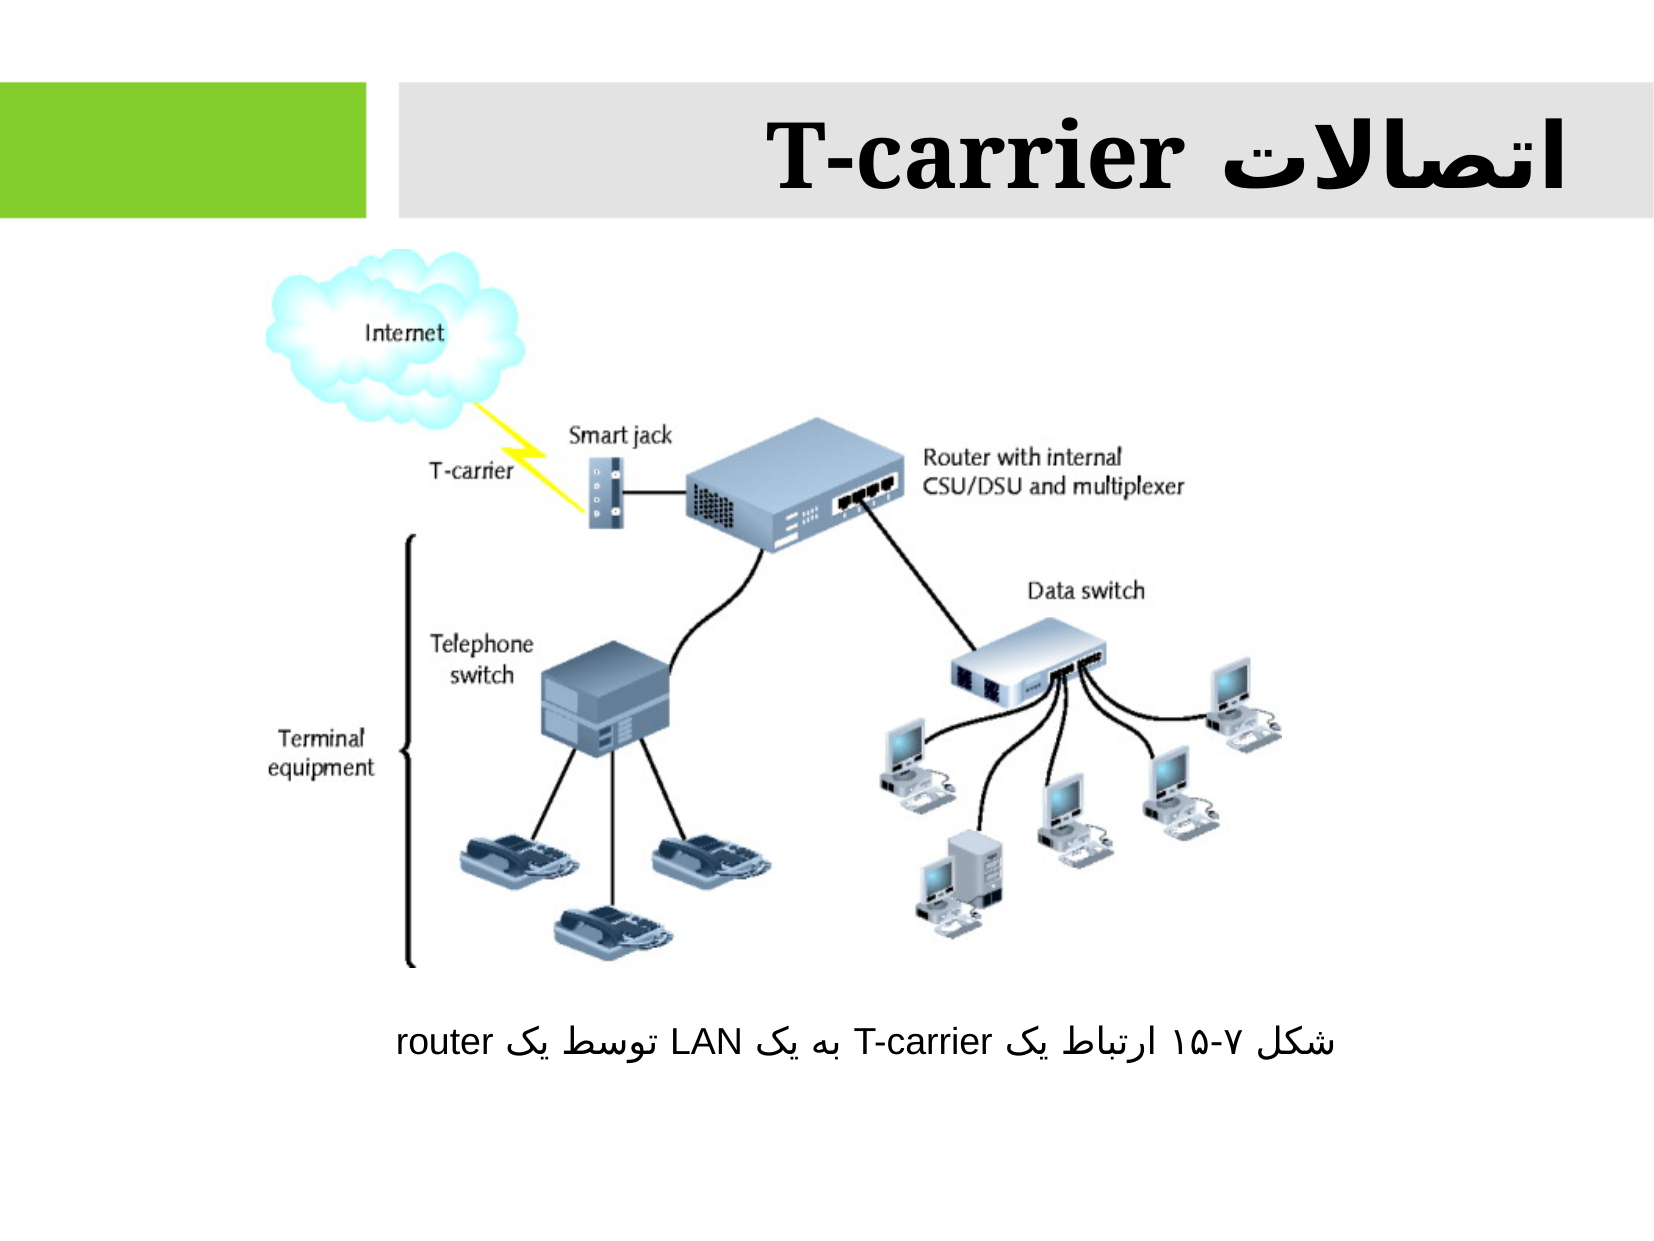

# اتصالات T-carrier
شکل ۷-۱۵ ارتباط یک T-carrier به یک LAN توسط یک router